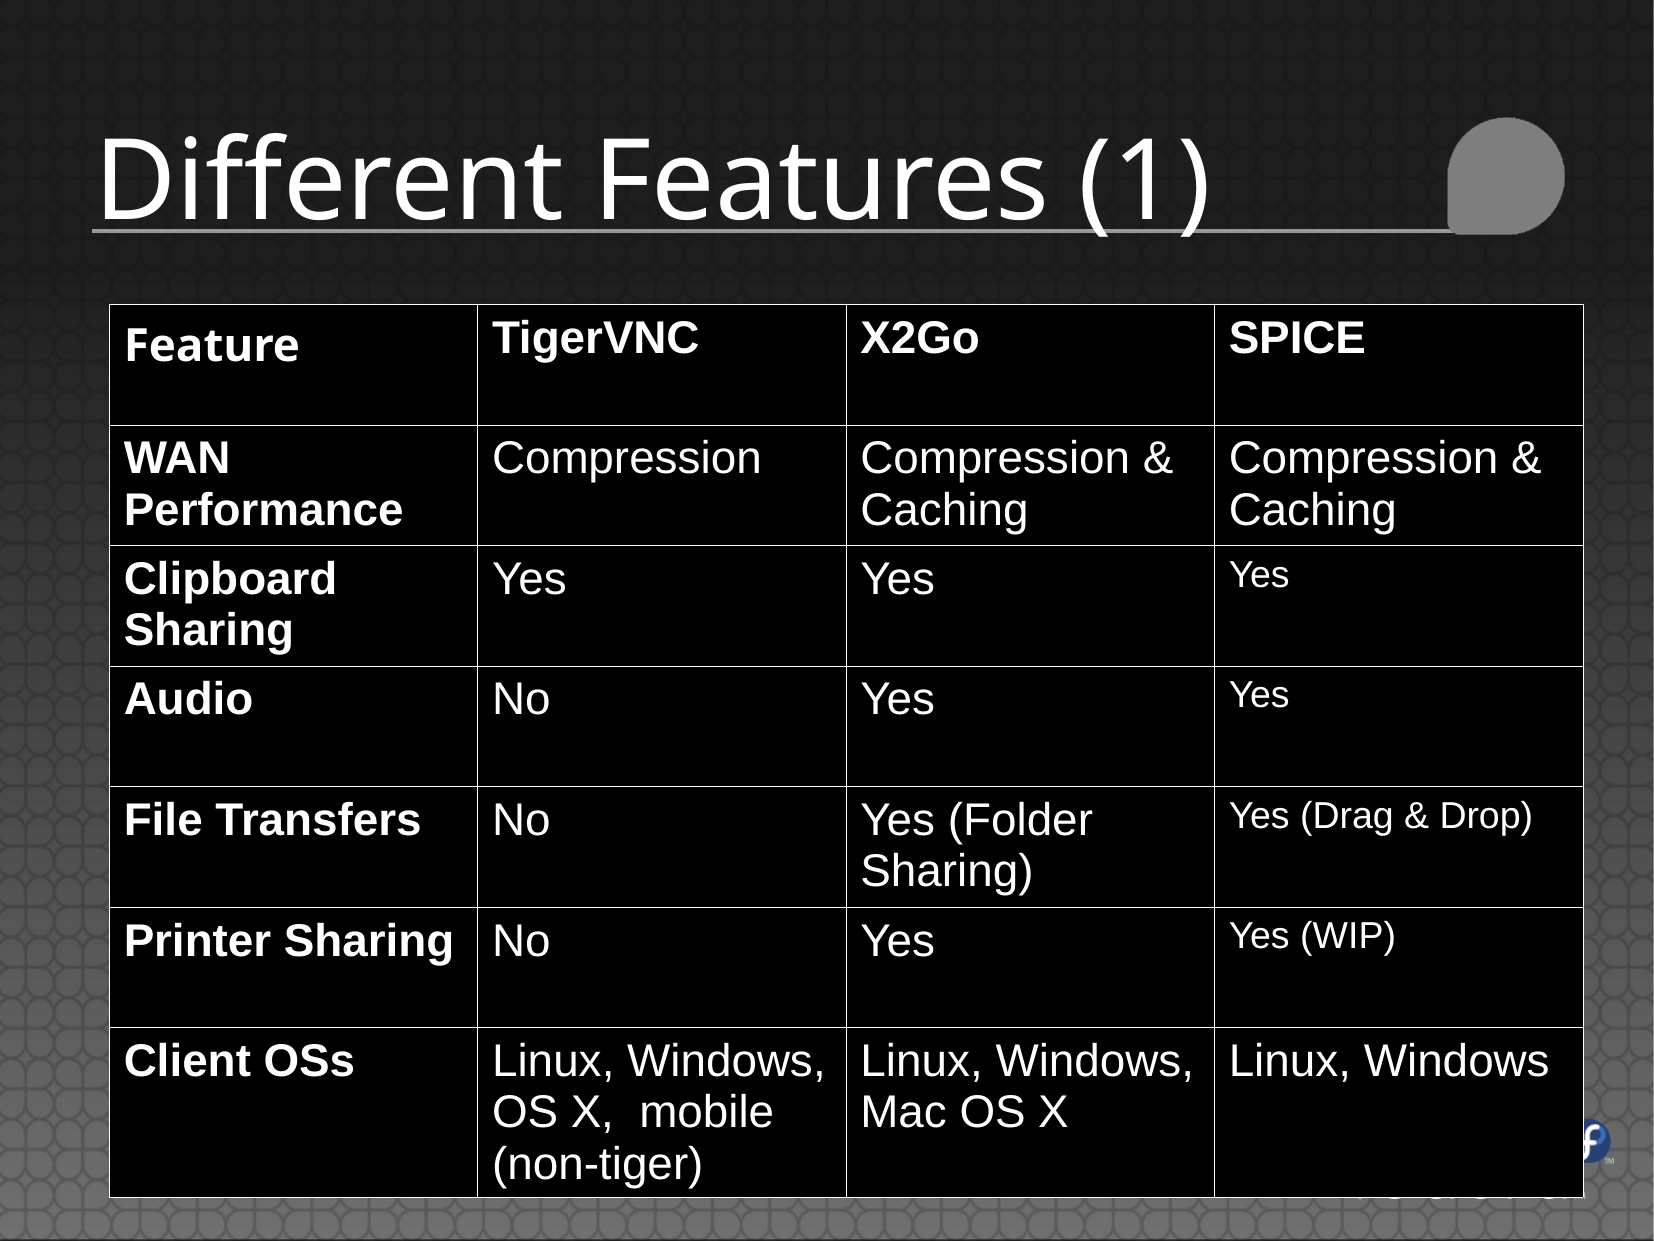

# Different Features (1)
| Feature | TigerVNC | X2Go | SPICE |
| --- | --- | --- | --- |
| WAN Performance | Compression | Compression & Caching | Compression & Caching |
| Clipboard Sharing | Yes | Yes | Yes |
| Audio | No | Yes | Yes |
| File Transfers | No | Yes (Folder Sharing) | Yes (Drag & Drop) |
| Printer Sharing | No | Yes | Yes (WIP) |
| Client OSs | Linux, Windows, OS X, mobile (non-tiger) | Linux, Windows, Mac OS X | Linux, Windows |